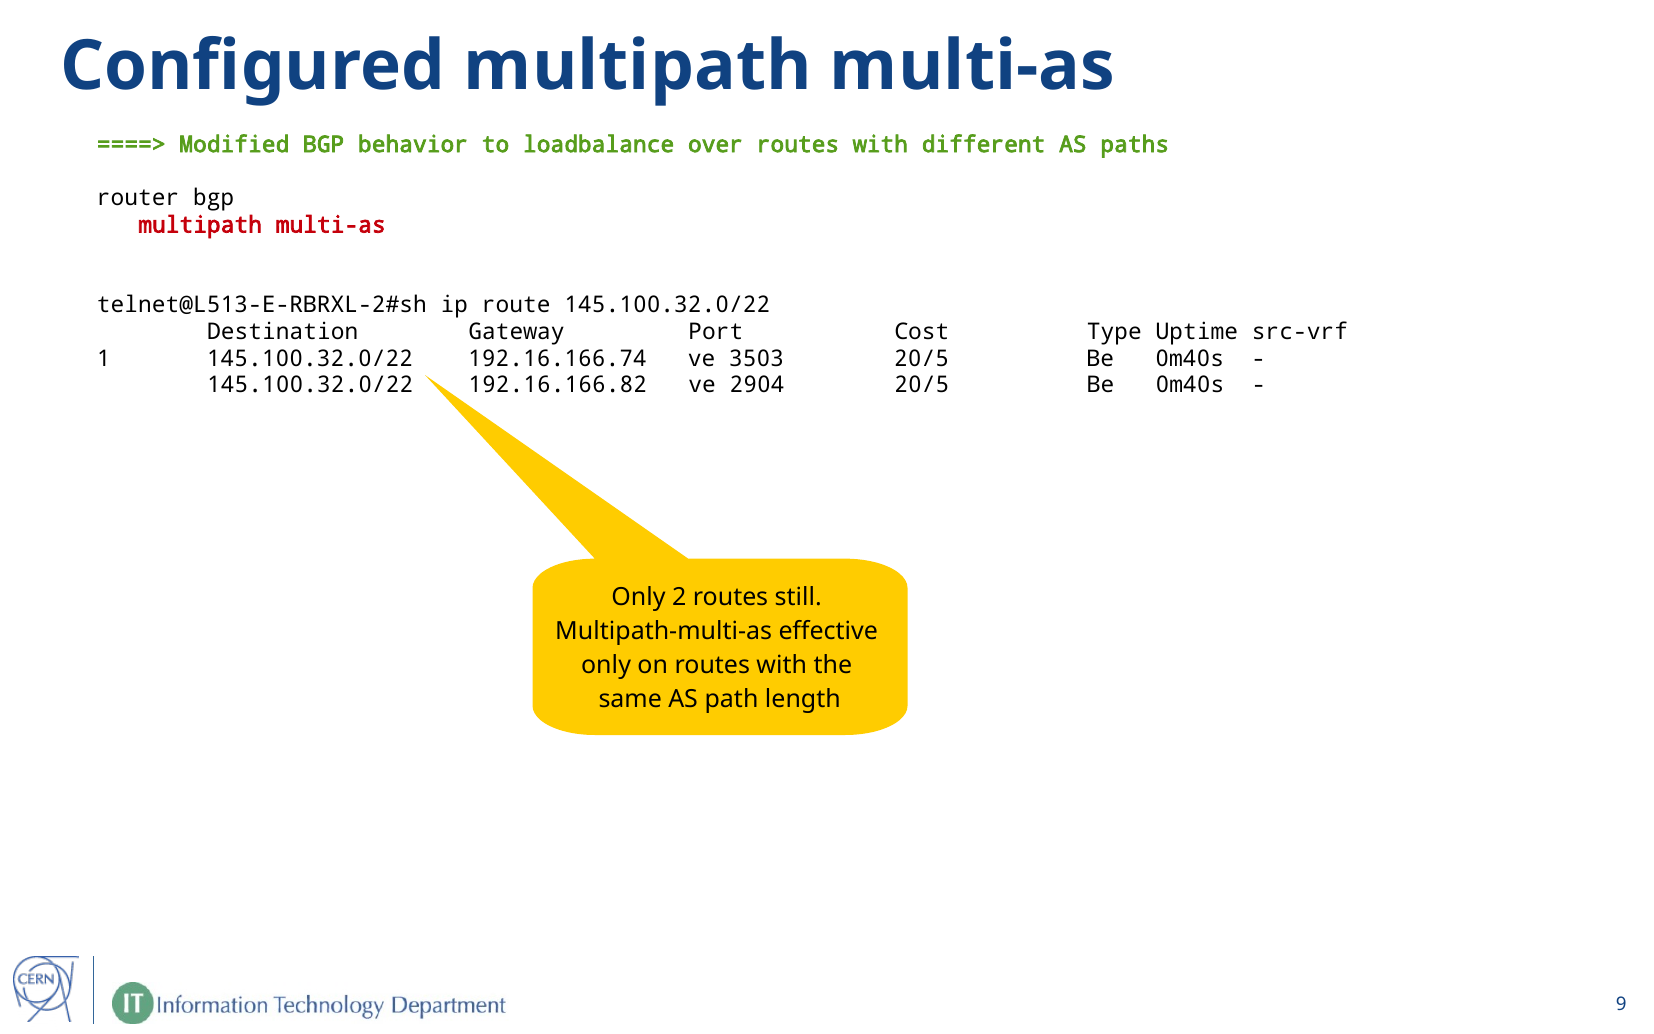

# Configured multipath multi-as
====> Modified BGP behavior to loadbalance over routes with different AS paths
router bgp
 multipath multi-as
telnet@L513-E-RBRXL-2#sh ip route 145.100.32.0/22
 Destination Gateway Port Cost Type Uptime src-vrf
1 145.100.32.0/22 192.16.166.74 ve 3503 20/5 Be 0m40s -
 145.100.32.0/22 192.16.166.82 ve 2904 20/5 Be 0m40s -
Only 2 routes still.
Multipath-multi-as effective
only on routes with the
same AS path length